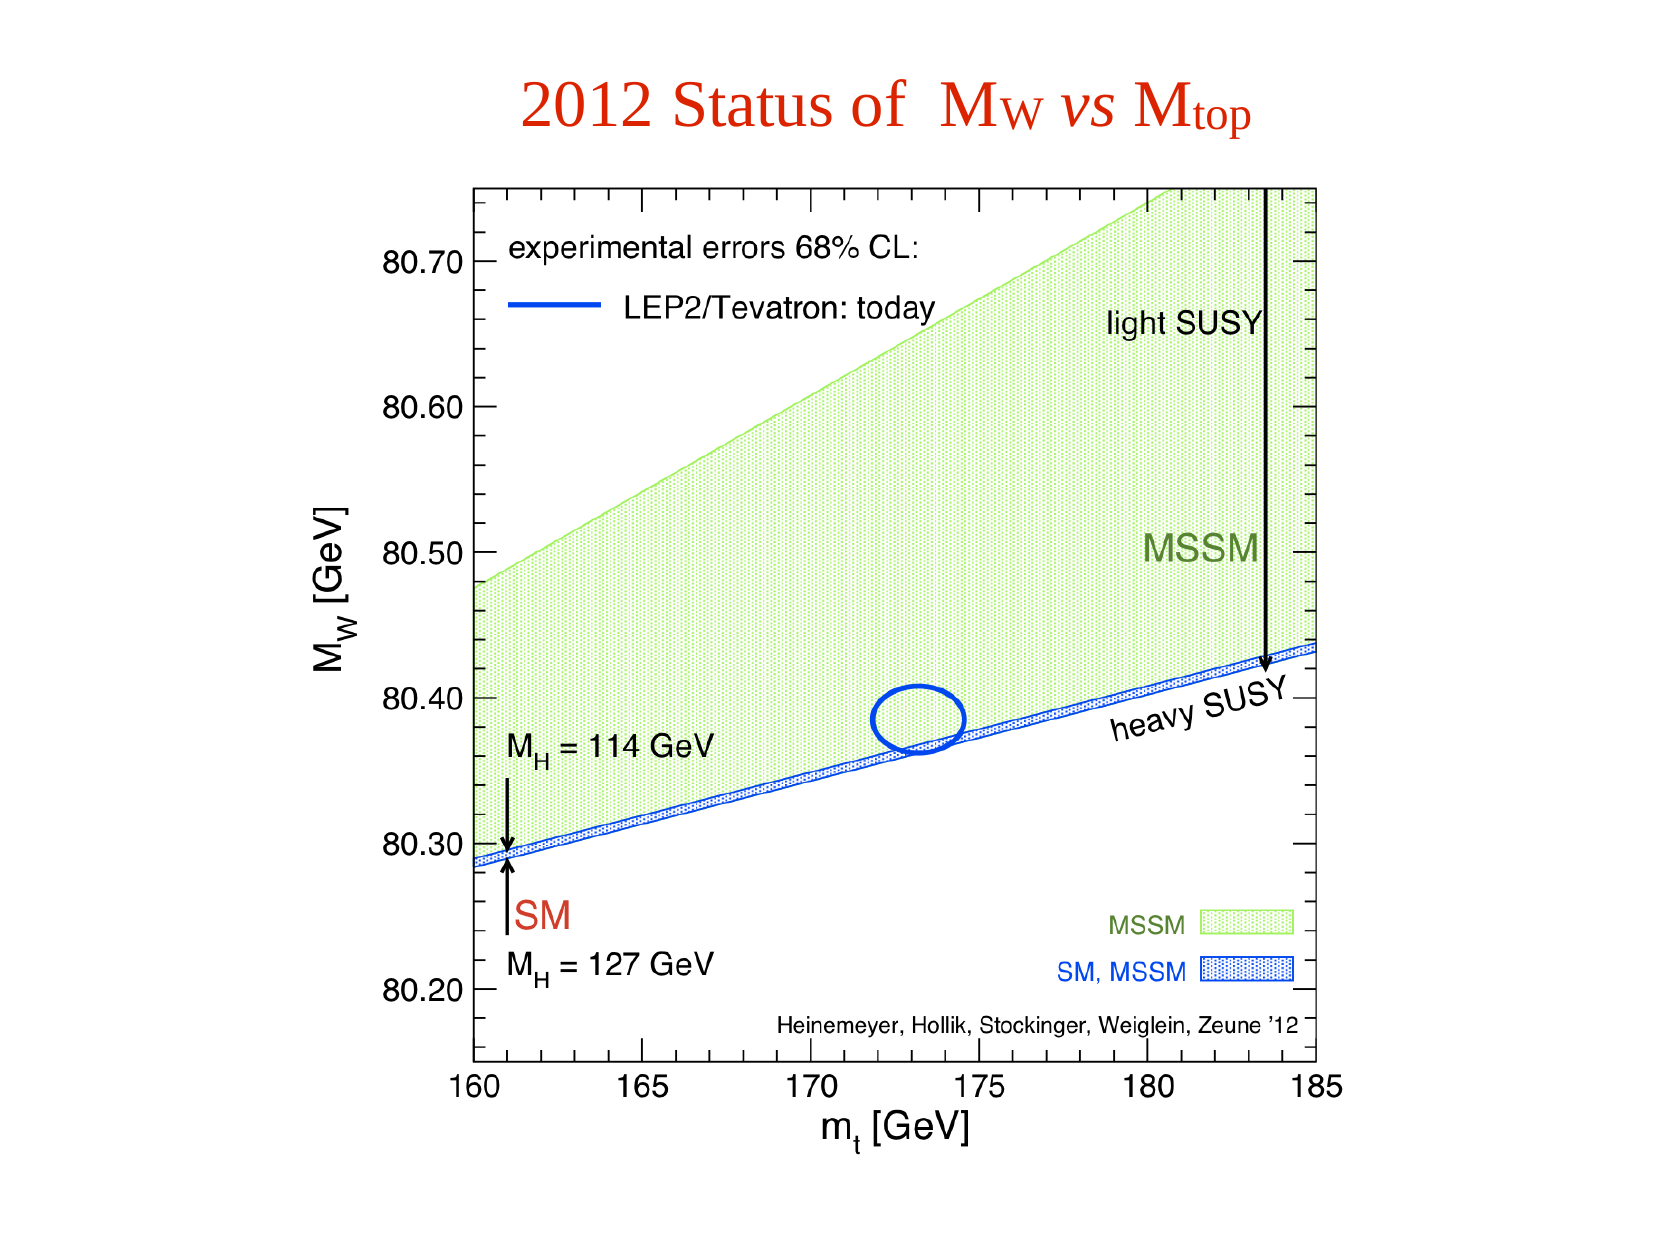

# 2012 Status of MW vs Mtop